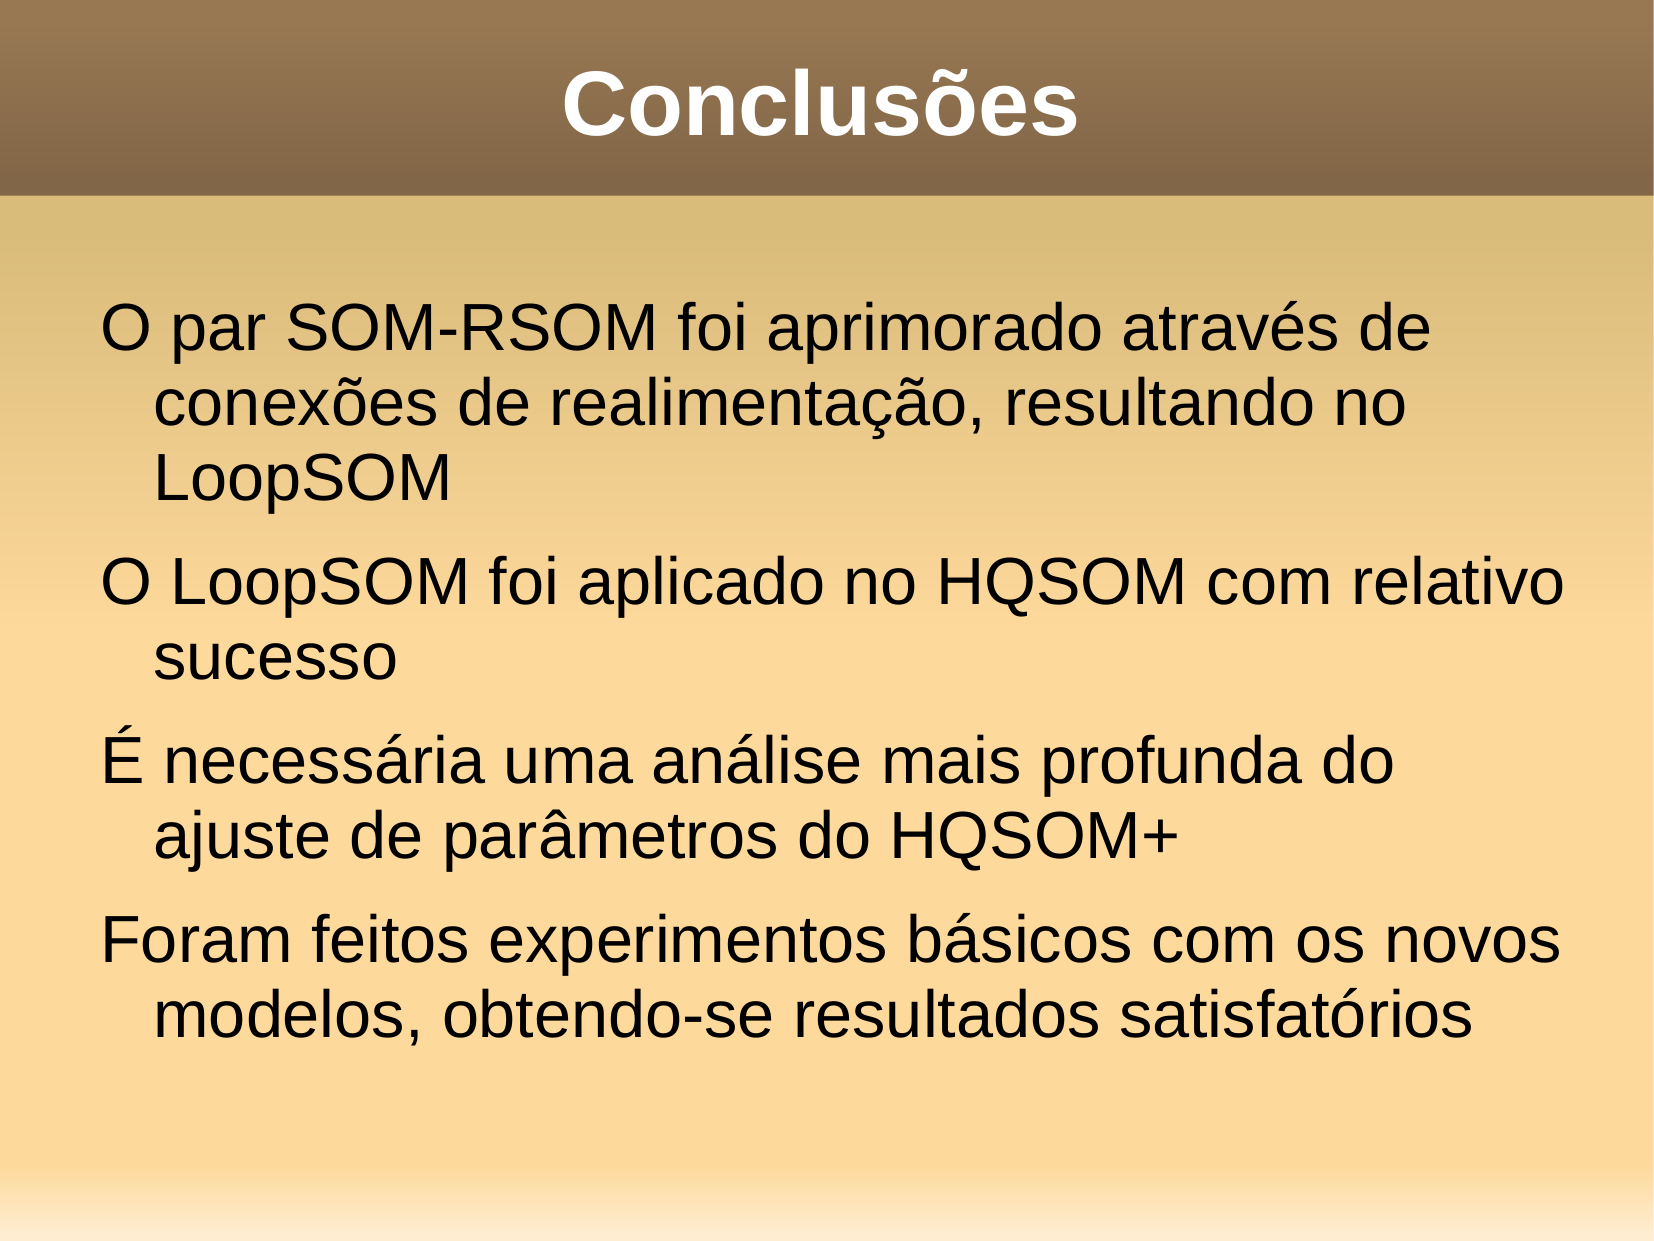

# Conclusões
O par SOM-RSOM foi aprimorado através de conexões de realimentação, resultando no LoopSOM
O LoopSOM foi aplicado no HQSOM com relativo sucesso
É necessária uma análise mais profunda do ajuste de parâmetros do HQSOM+
Foram feitos experimentos básicos com os novos modelos, obtendo-se resultados satisfatórios